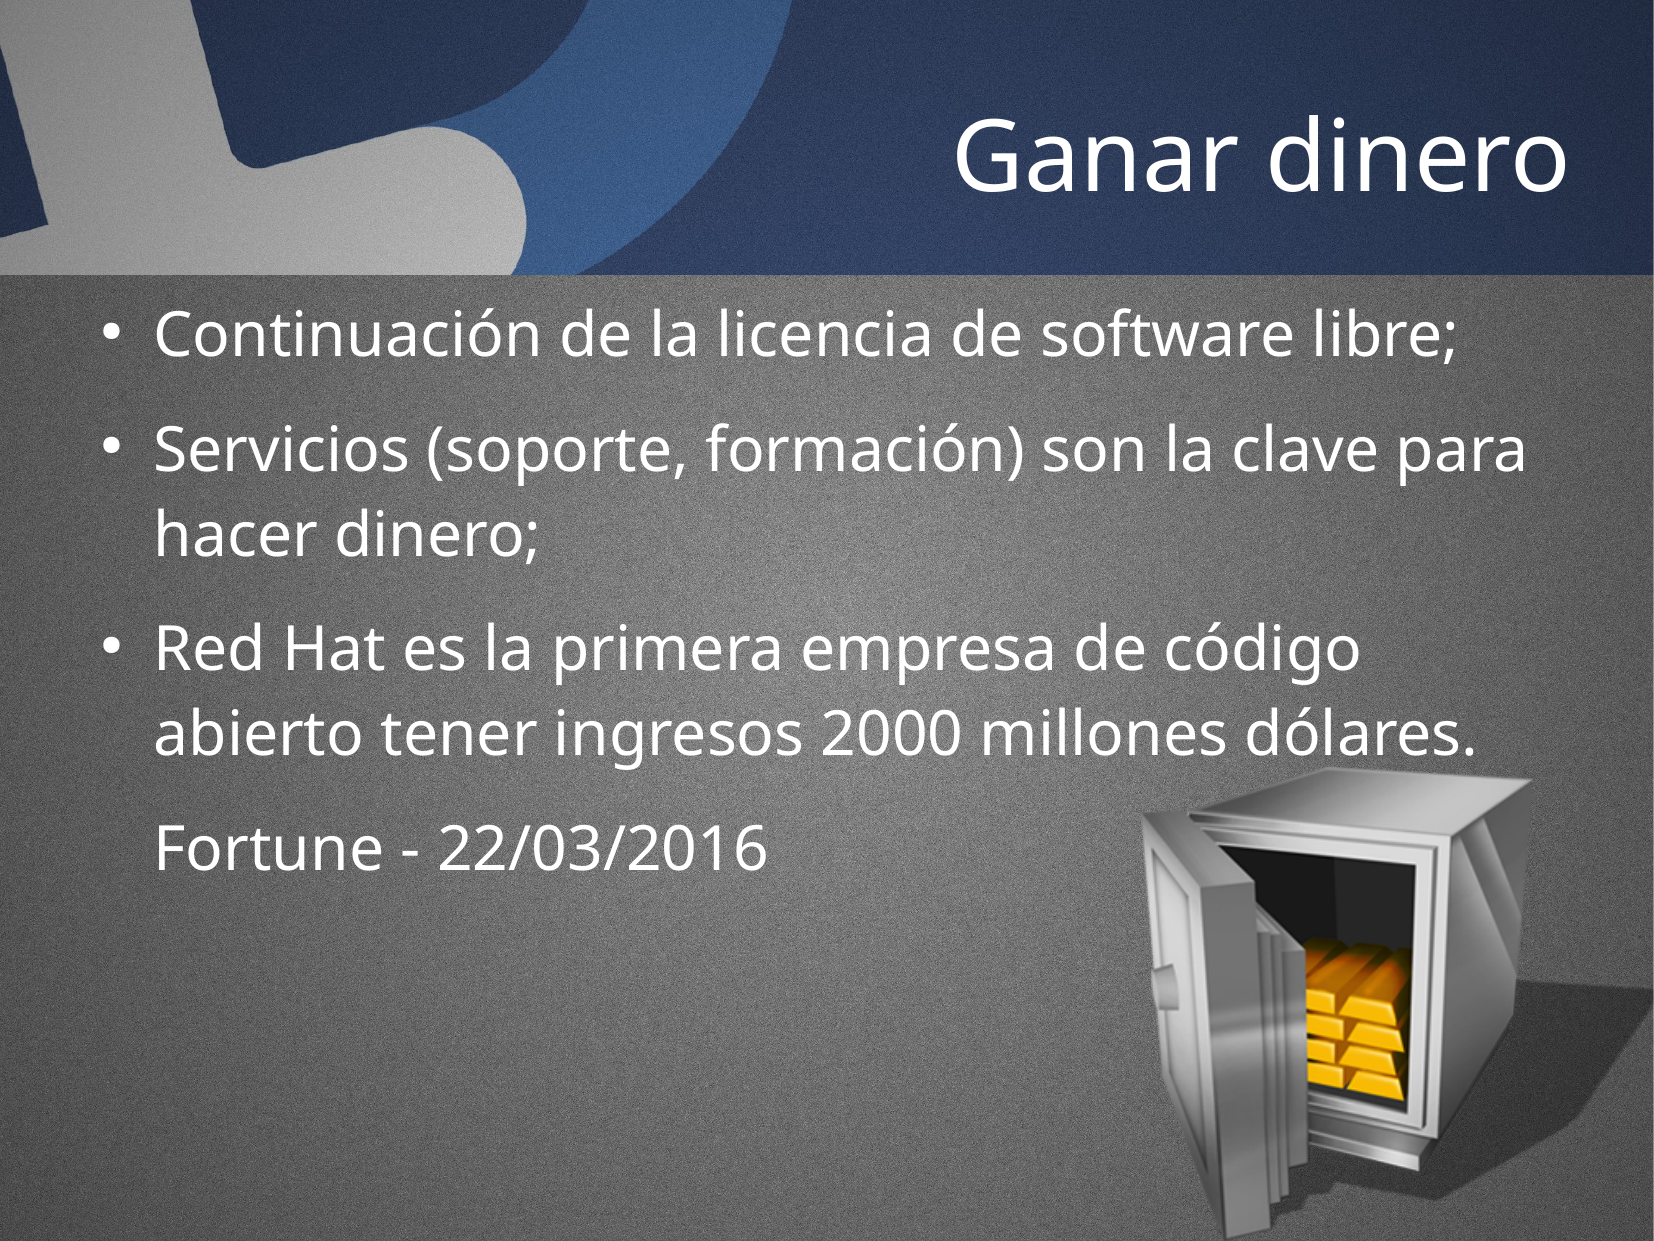

# Ganar dinero
Continuación de la licencia de software libre;
Servicios (soporte, formación) son la clave para hacer dinero;
Red Hat es la primera empresa de código abierto tener ingresos 2000 millones dólares.
Fortune - 22/03/2016